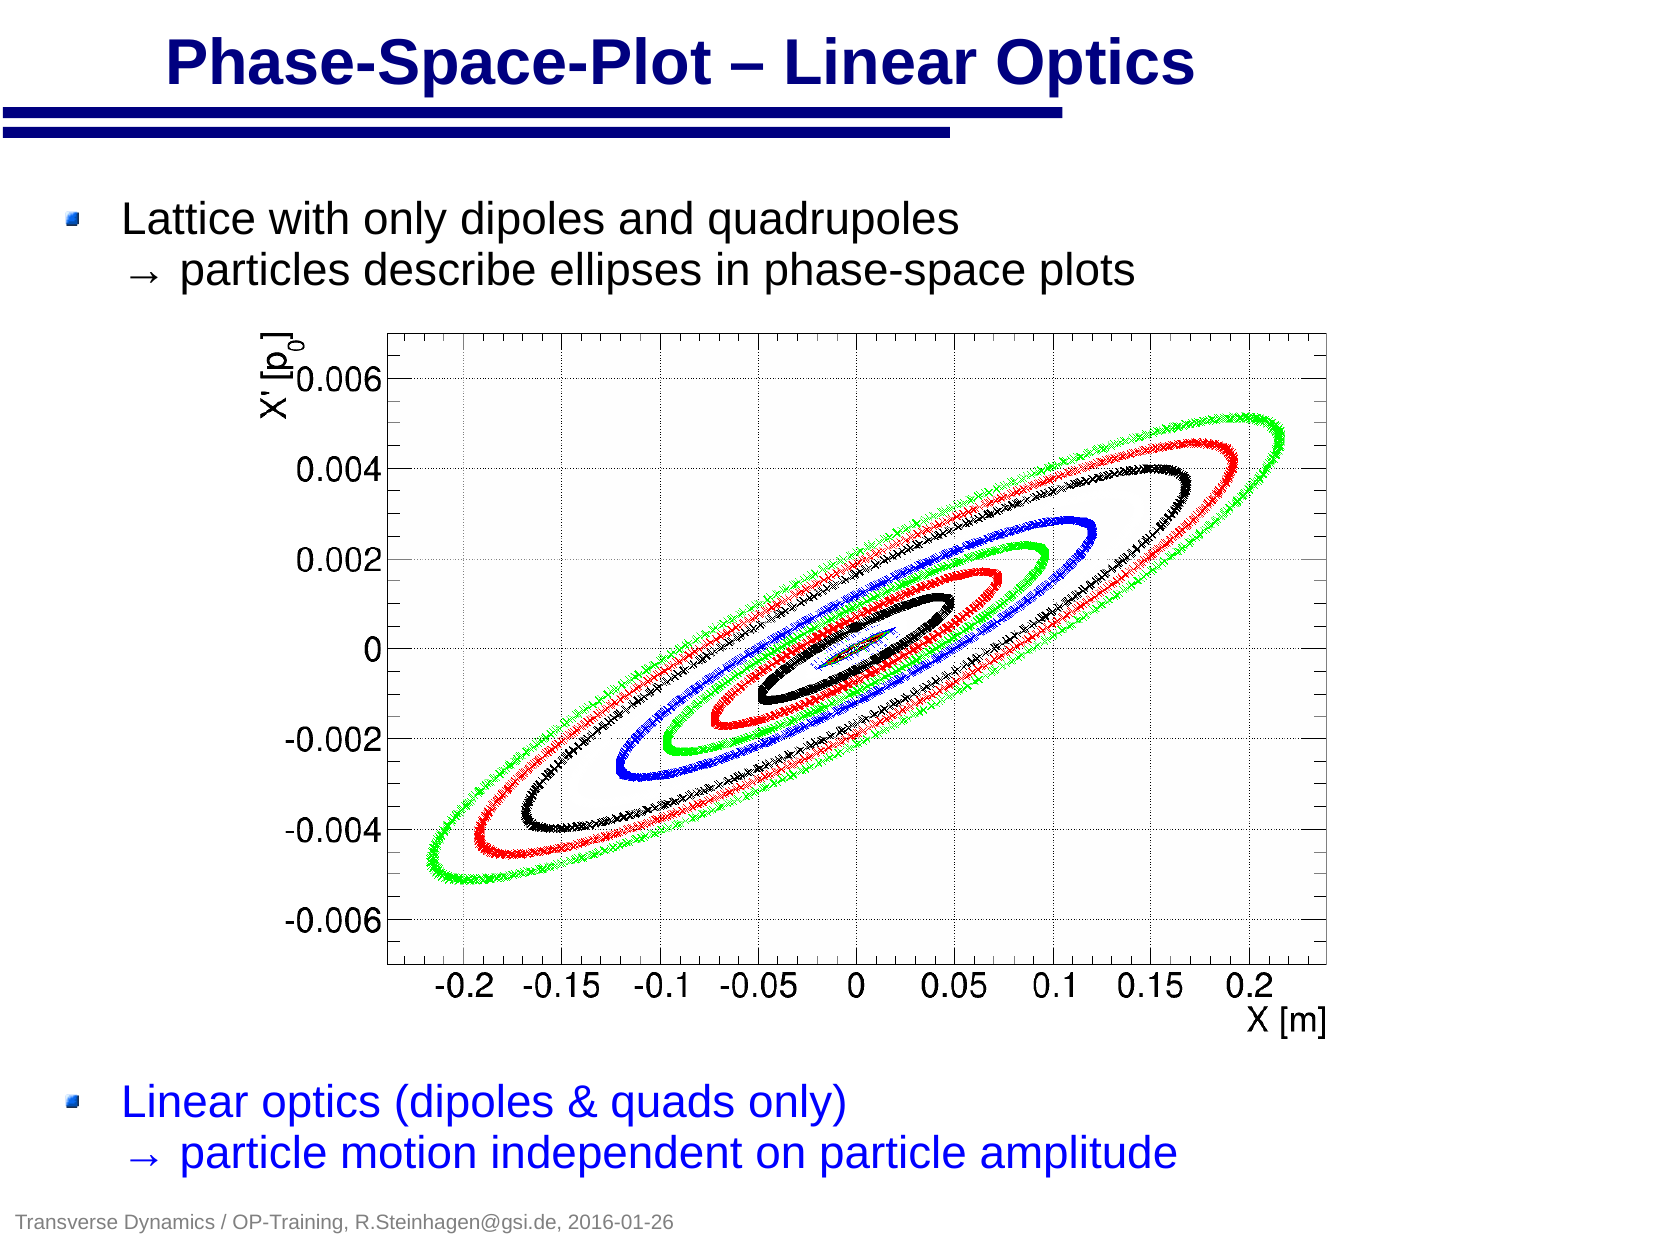

# Phase-Space-Plot – Linear Optics
Lattice with only dipoles and quadrupoles → particles describe ellipses in phase-space plots
Linear optics (dipoles & quads only) → particle motion independent on particle amplitude